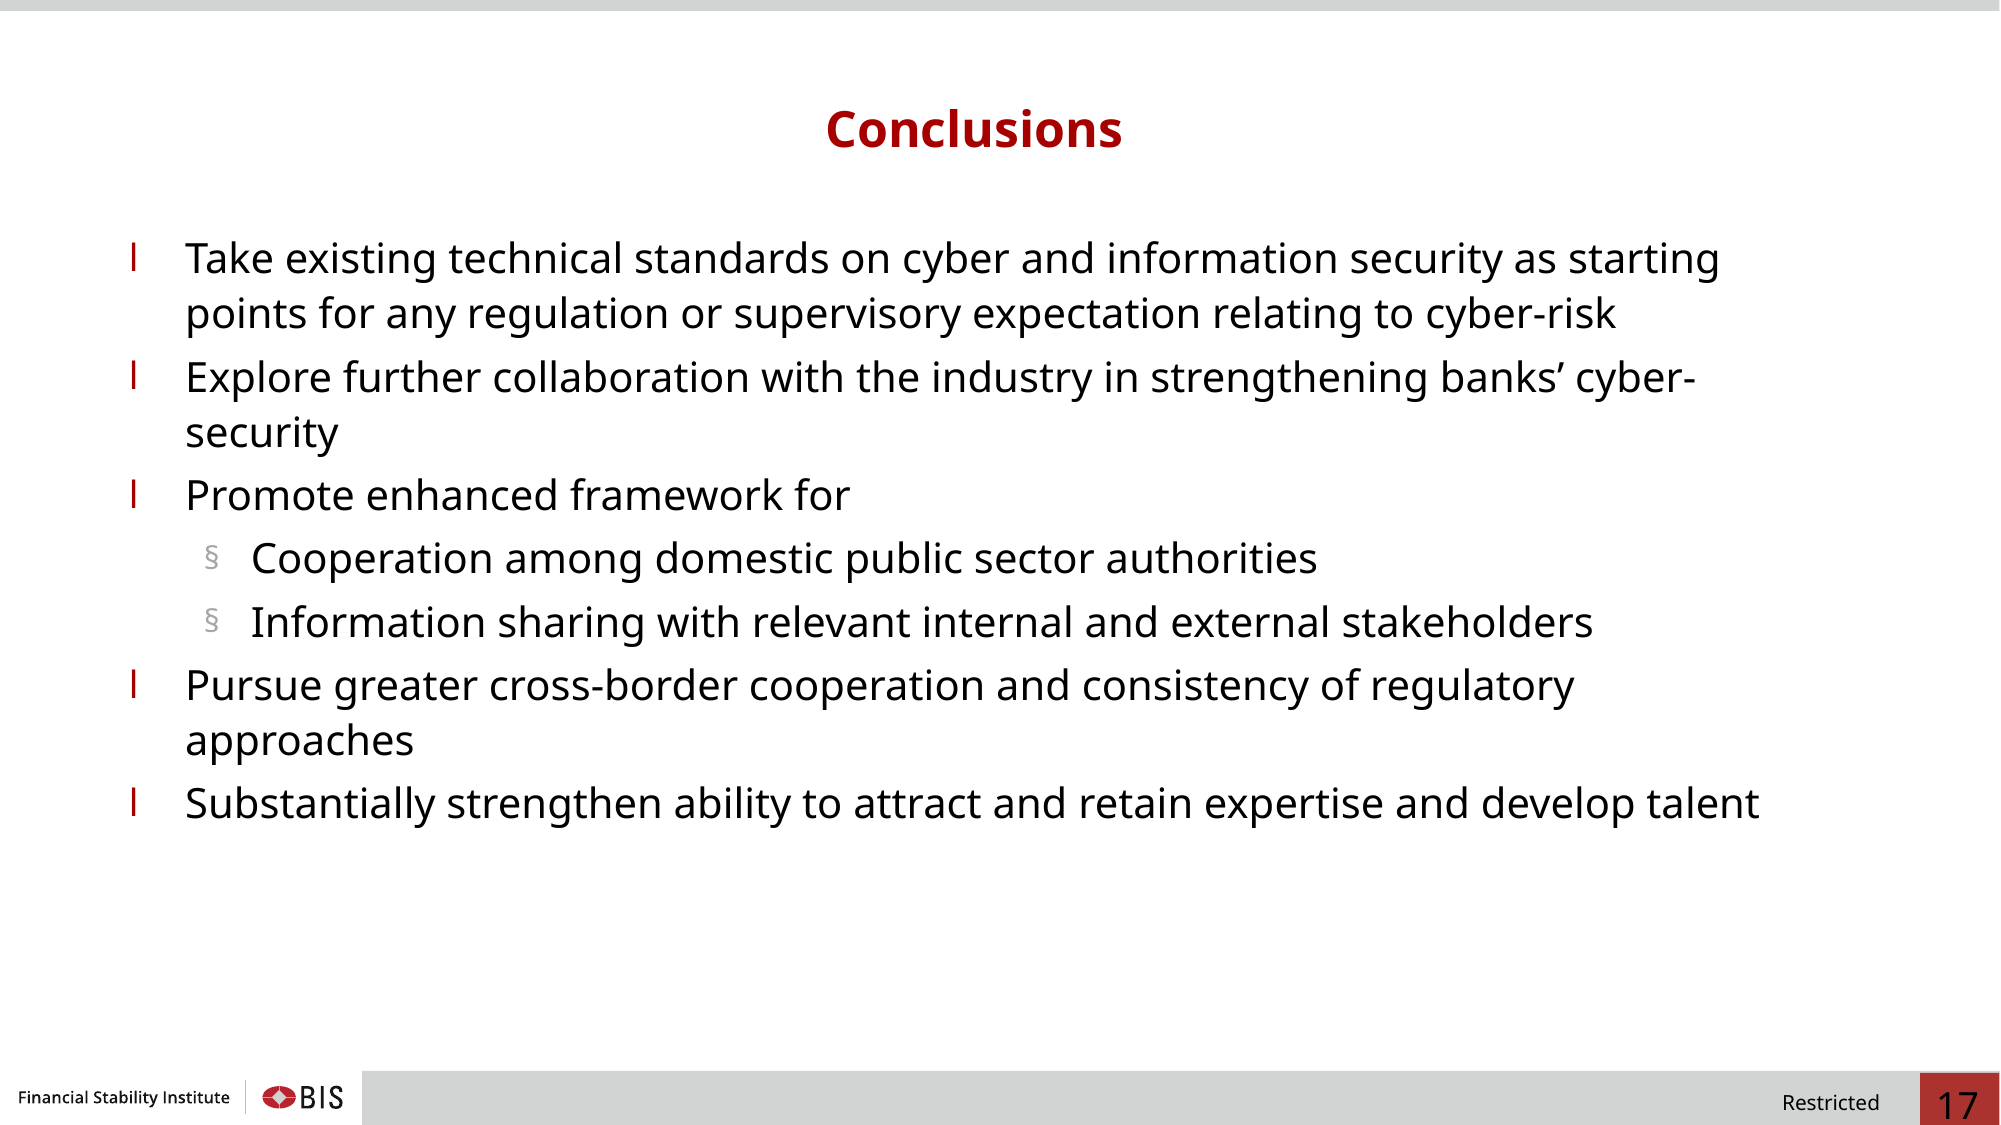

# Conclusions
Take existing technical standards on cyber and information security as starting points for any regulation or supervisory expectation relating to cyber-risk
Explore further collaboration with the industry in strengthening banks’ cyber-security
Promote enhanced framework for
Cooperation among domestic public sector authorities
Information sharing with relevant internal and external stakeholders
Pursue greater cross-border cooperation and consistency of regulatory approaches
Substantially strengthen ability to attract and retain expertise and develop talent